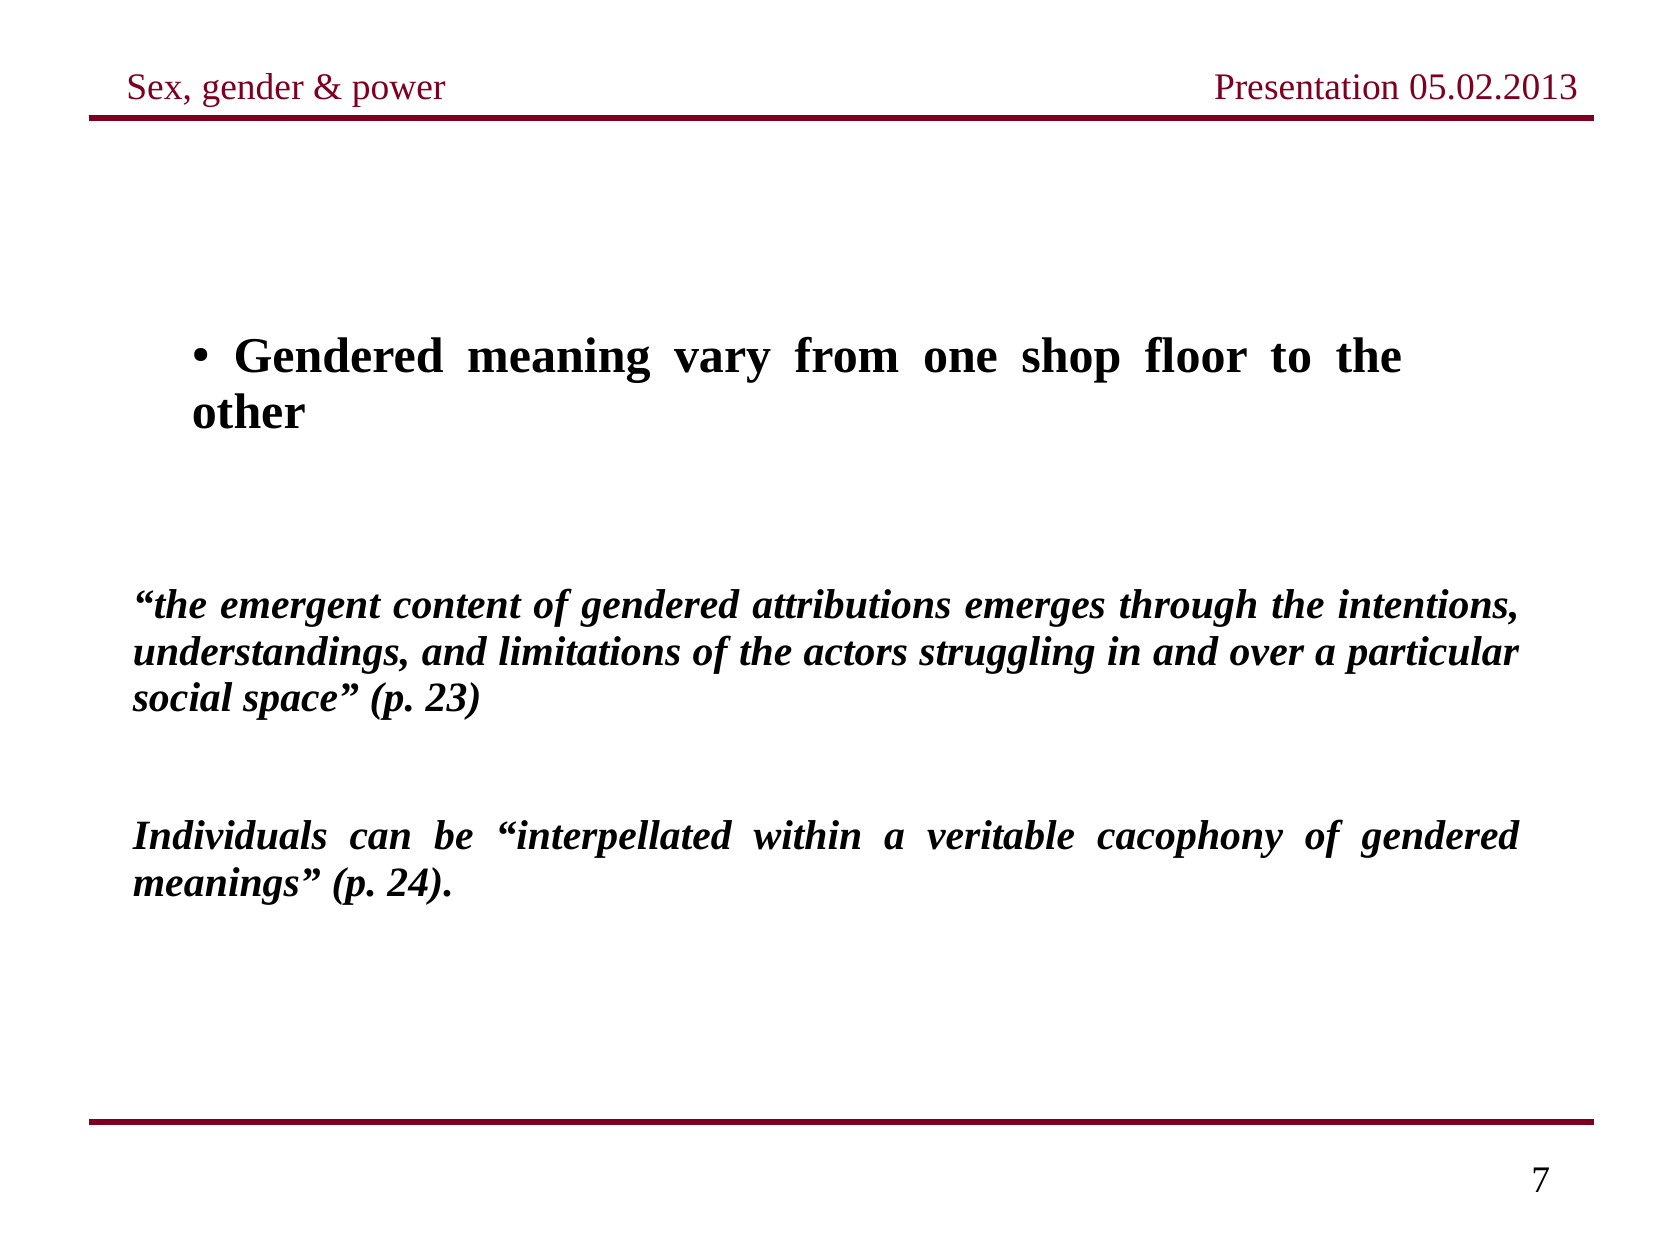

Sex, gender & power Presentation 05.02.2013
 Gendered meaning vary from one shop floor to the other
“the emergent content of gendered attributions emerges through the intentions, understandings, and limitations of the actors struggling in and over a particular social space” (p. 23)
Individuals can be “interpellated within a veritable cacophony of gendered meanings” (p. 24).